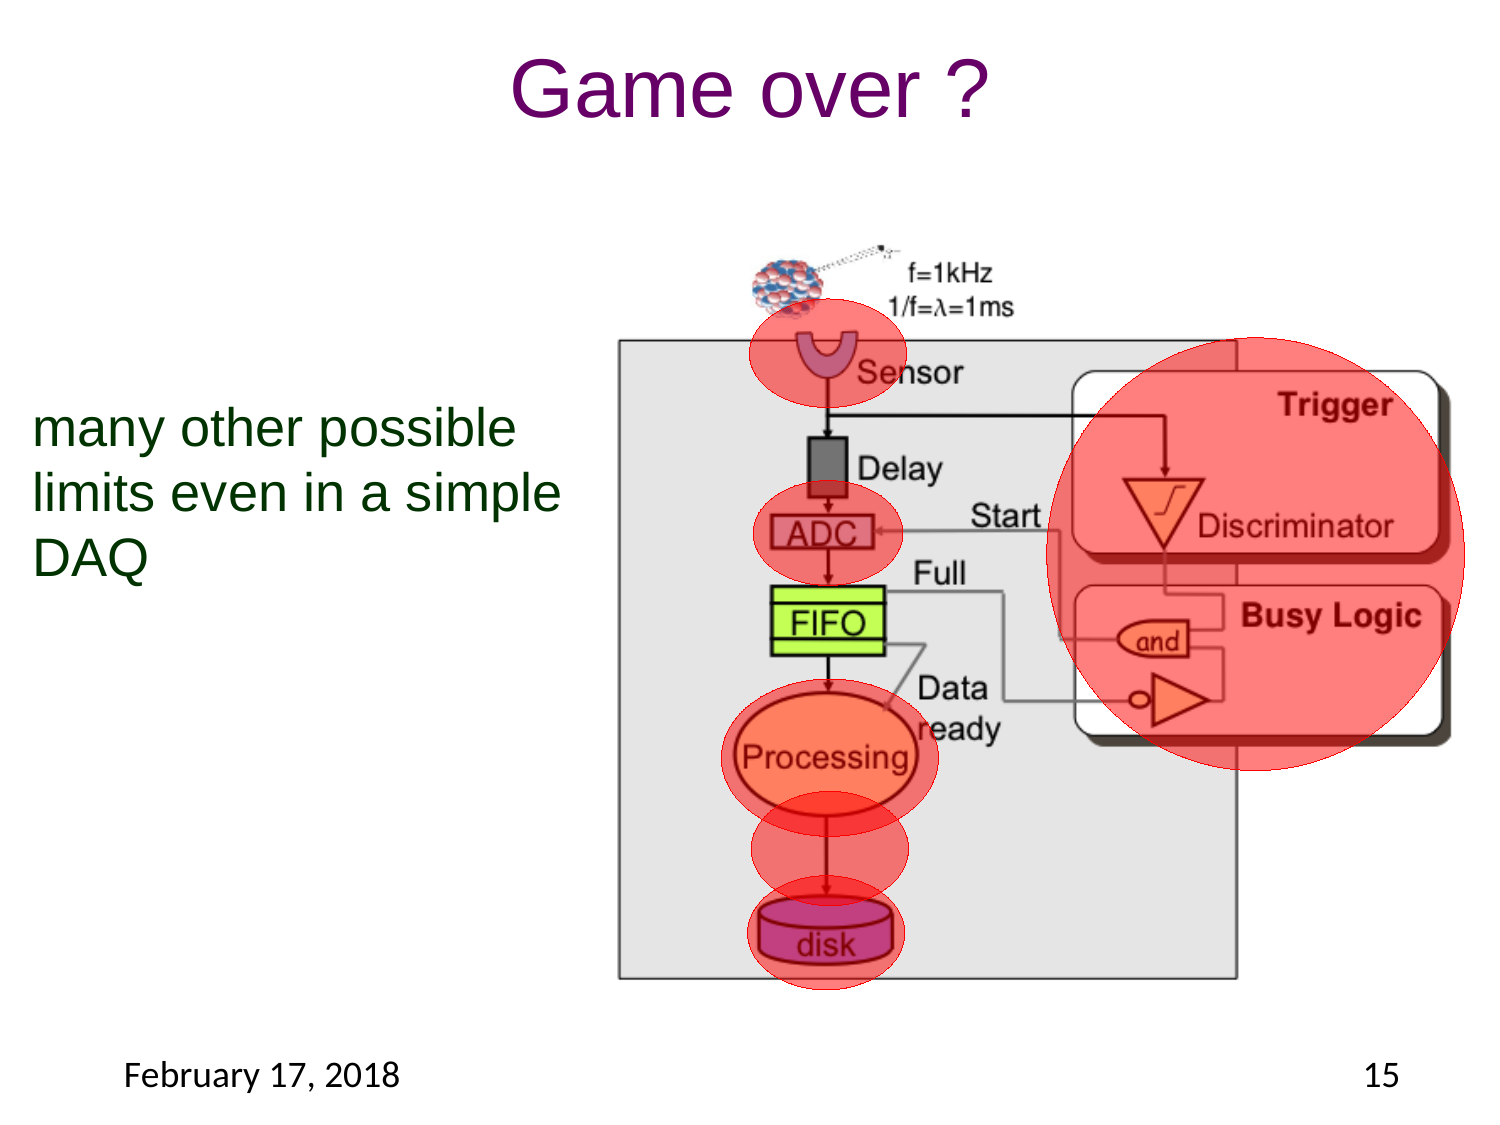

# Game over ?
many other possible limits even in a simple DAQ
17 February 2018
15